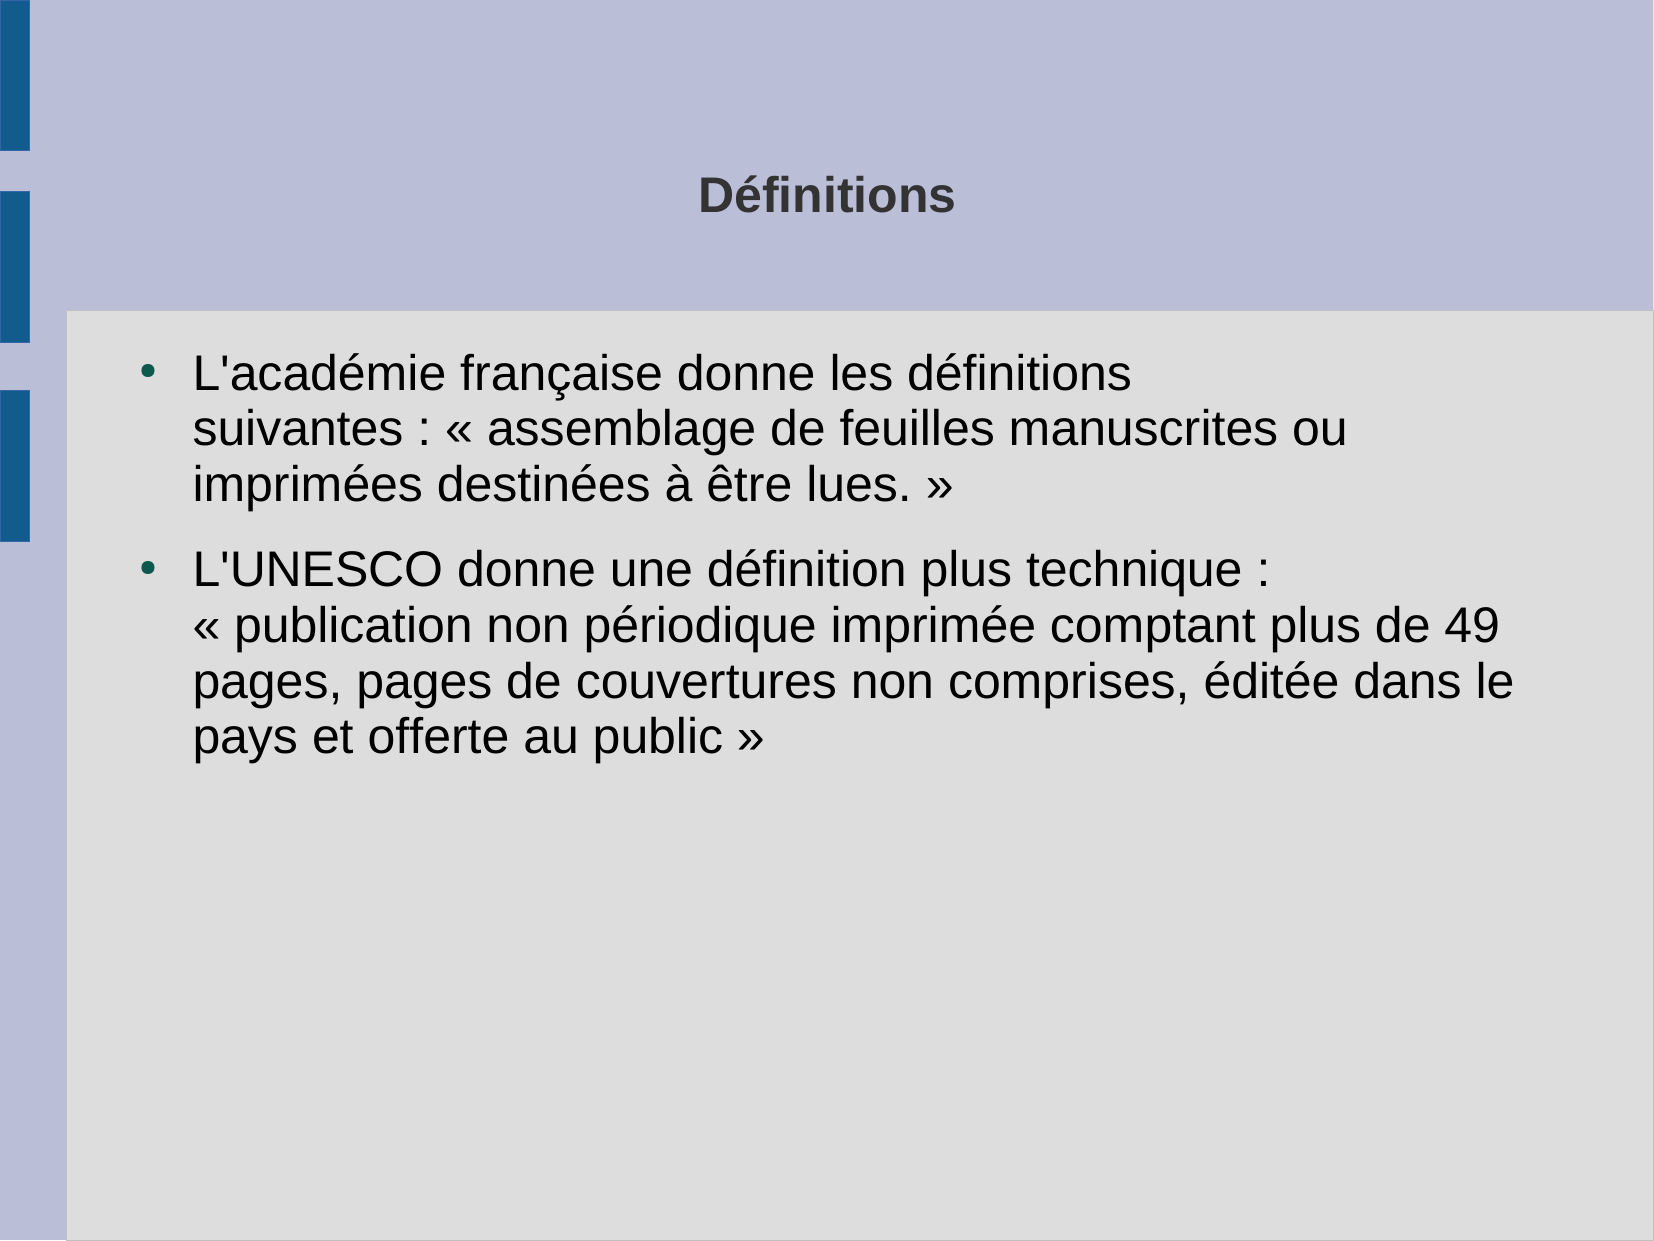

# Définitions
L'académie française donne les définitions suivantes : « assemblage de feuilles manuscrites ou imprimées destinées à être lues. »
L'UNESCO donne une définition plus technique : « publication non périodique imprimée comptant plus de 49 pages, pages de couvertures non comprises, éditée dans le pays et offerte au public »